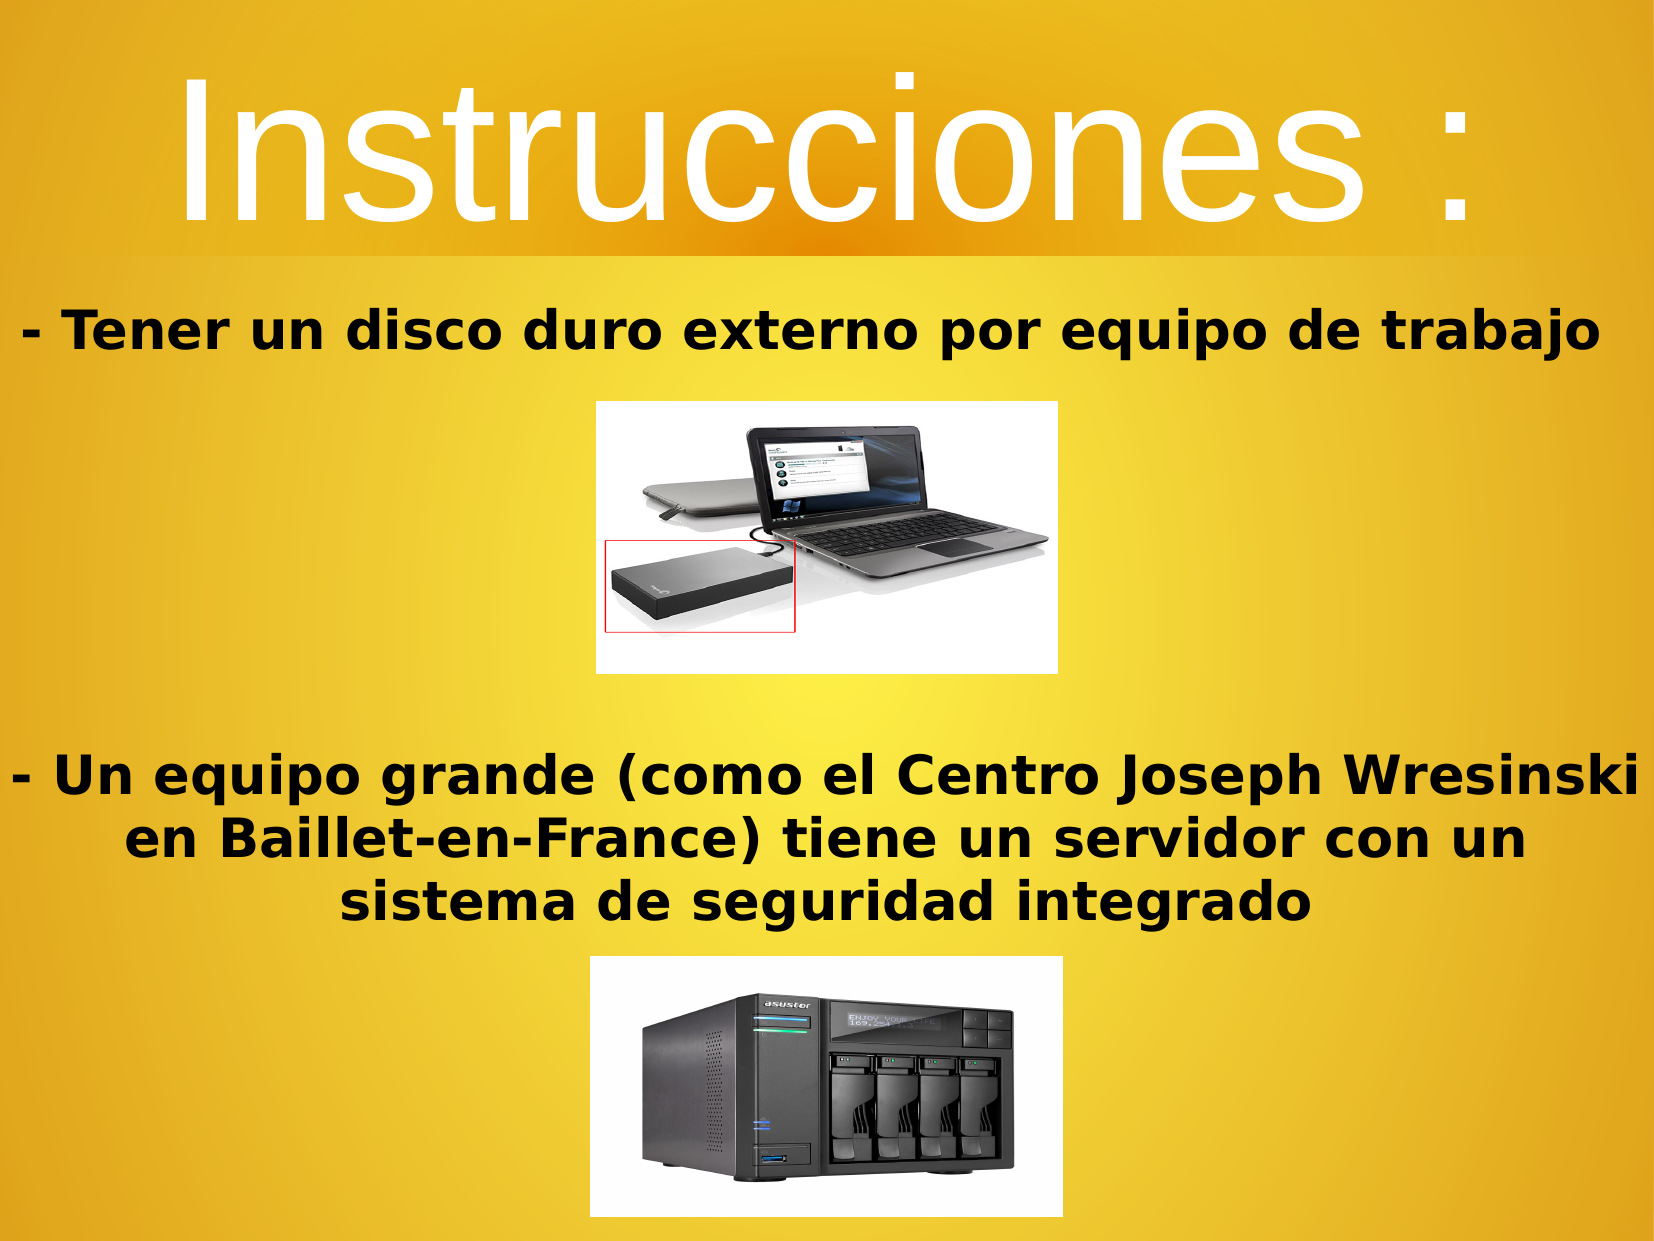

# Instrucciones :
- Tener un disco duro externo por equipo de trabajo
- Un equipo grande (como el Centro Joseph Wresinski en Baillet-en-France) tiene un servidor con un sistema de seguridad integrado